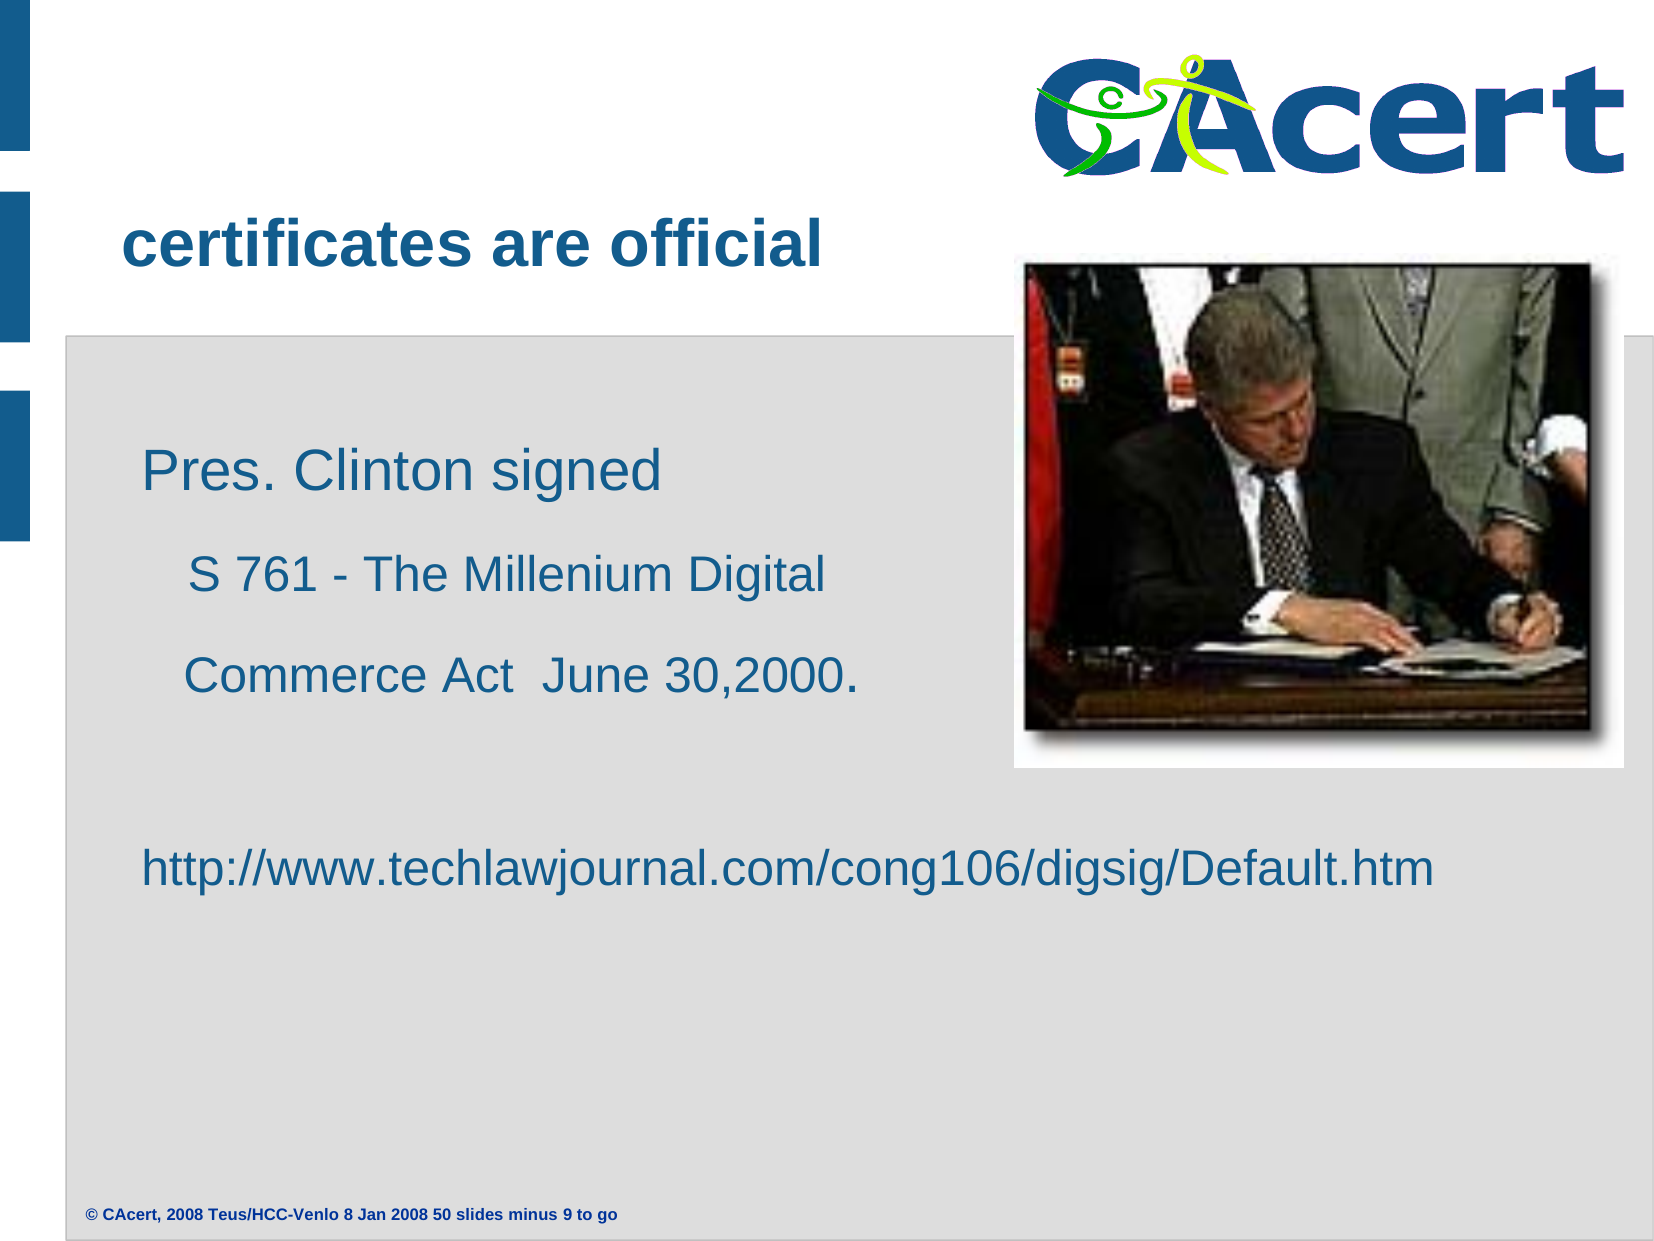

# certificates are official
Pres. Clinton signed
 S 761 - The Millenium Digital
 Commerce Act June 30,2000.
http://www.techlawjournal.com/cong106/digsig/Default.htm